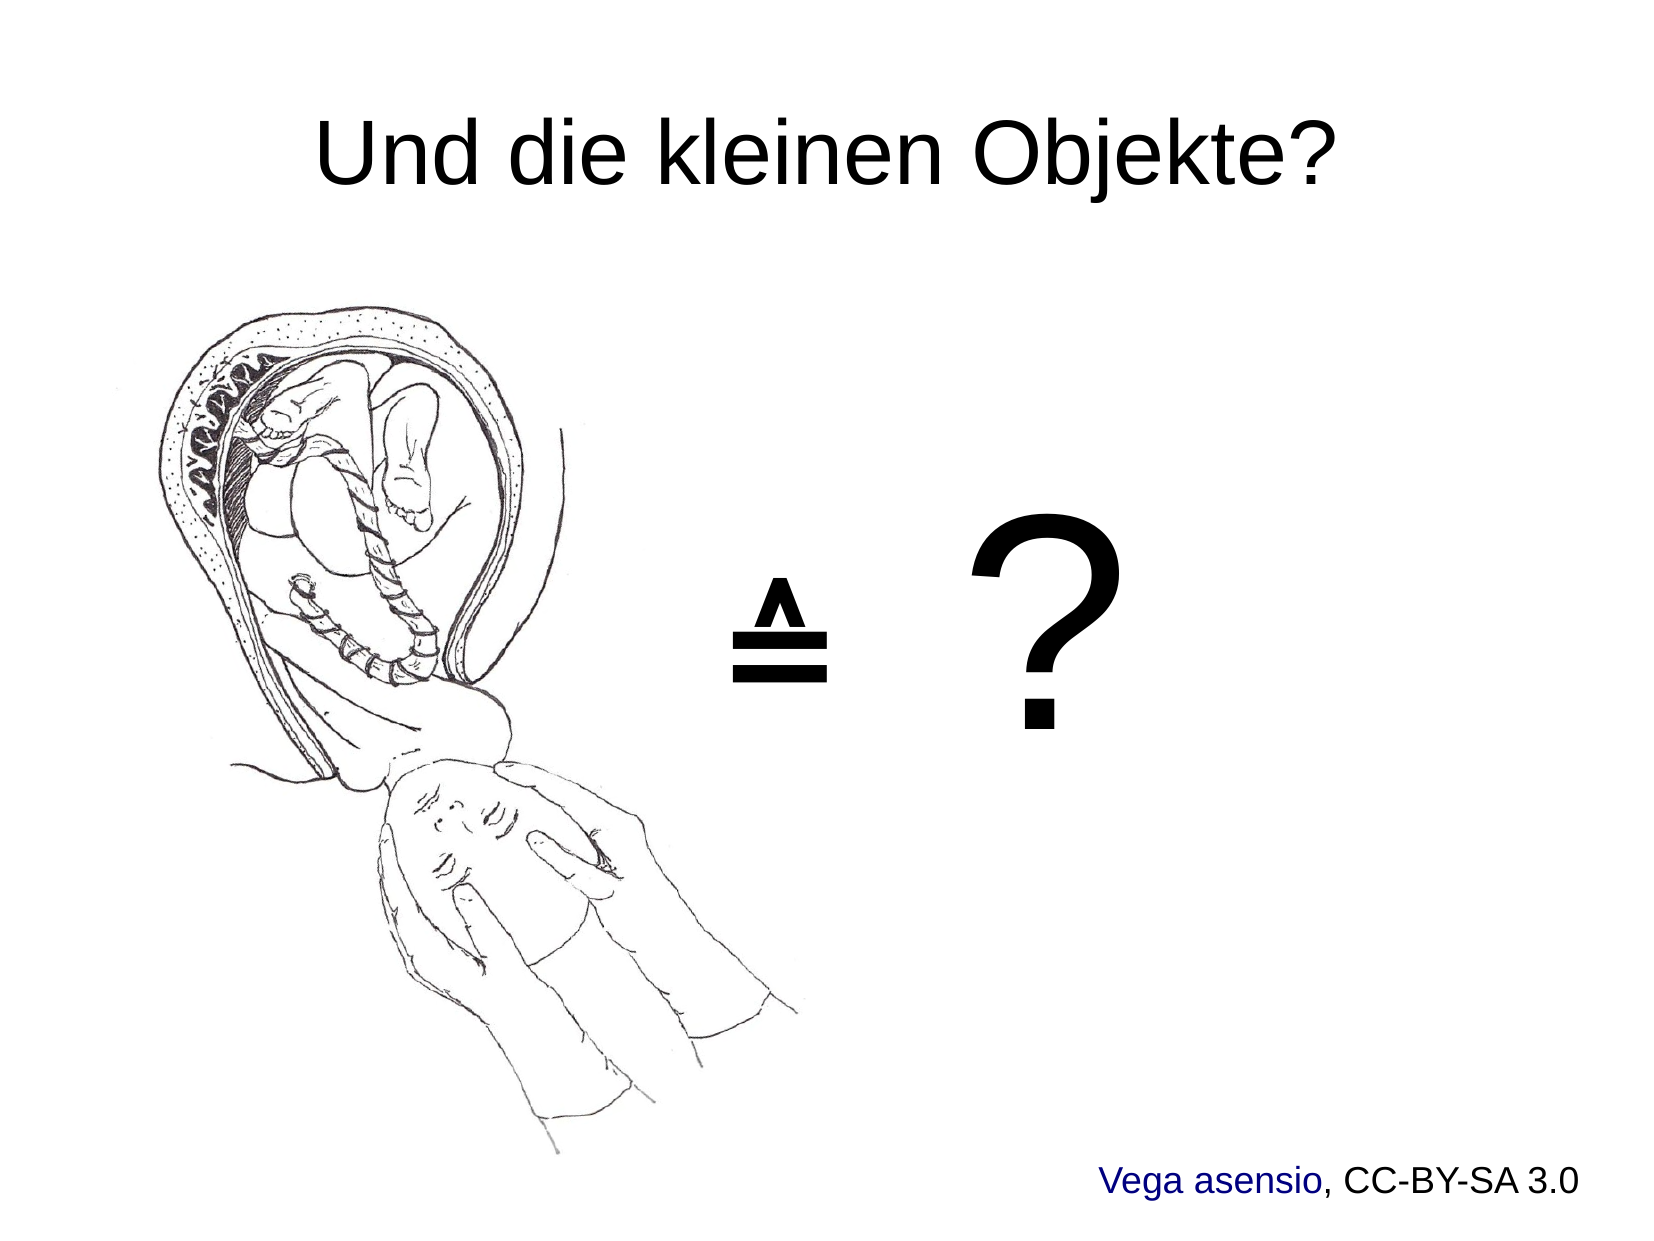

# Und die kleinen Objekte?
?
≙
Vega asensio, CC-BY-SA 3.0